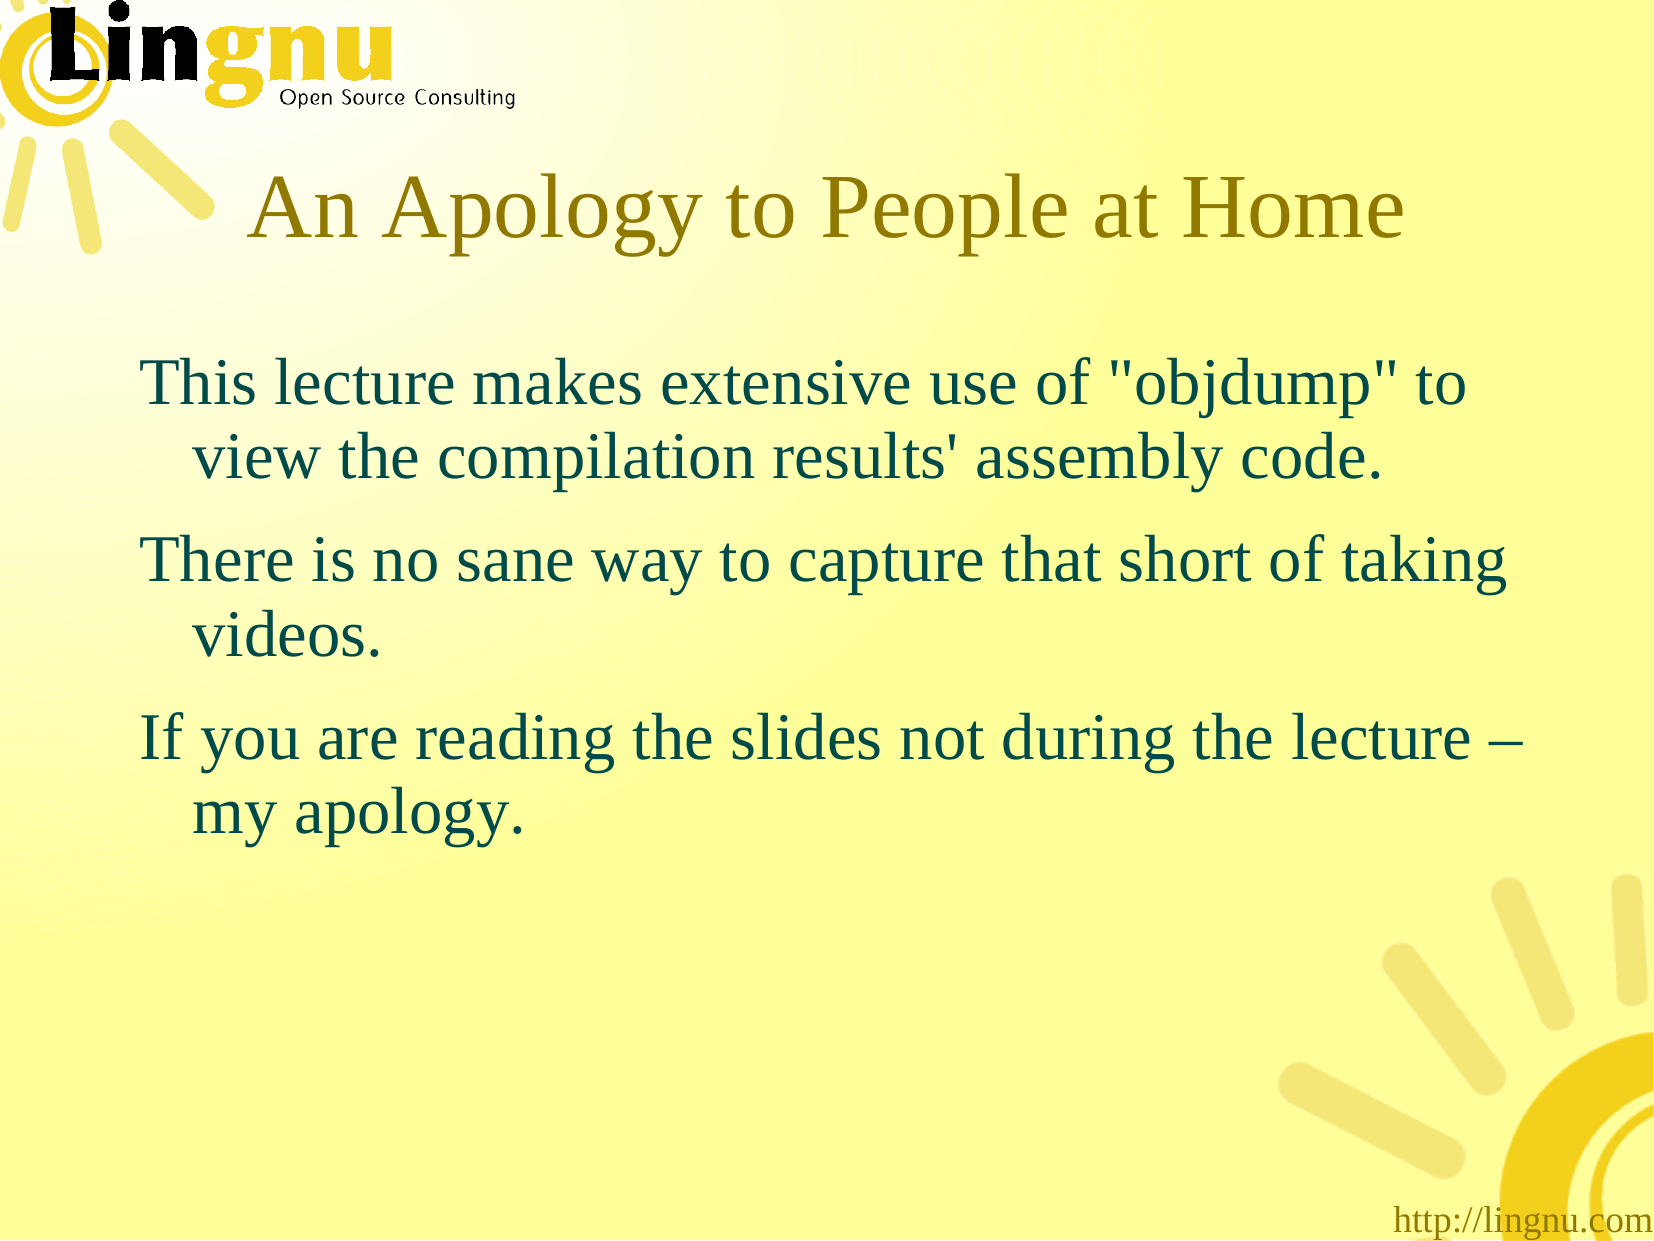

# An Apology to People at Home
This lecture makes extensive use of "objdump" to view the compilation results' assembly code.
There is no sane way to capture that short of taking videos.
If you are reading the slides not during the lecture – my apology.